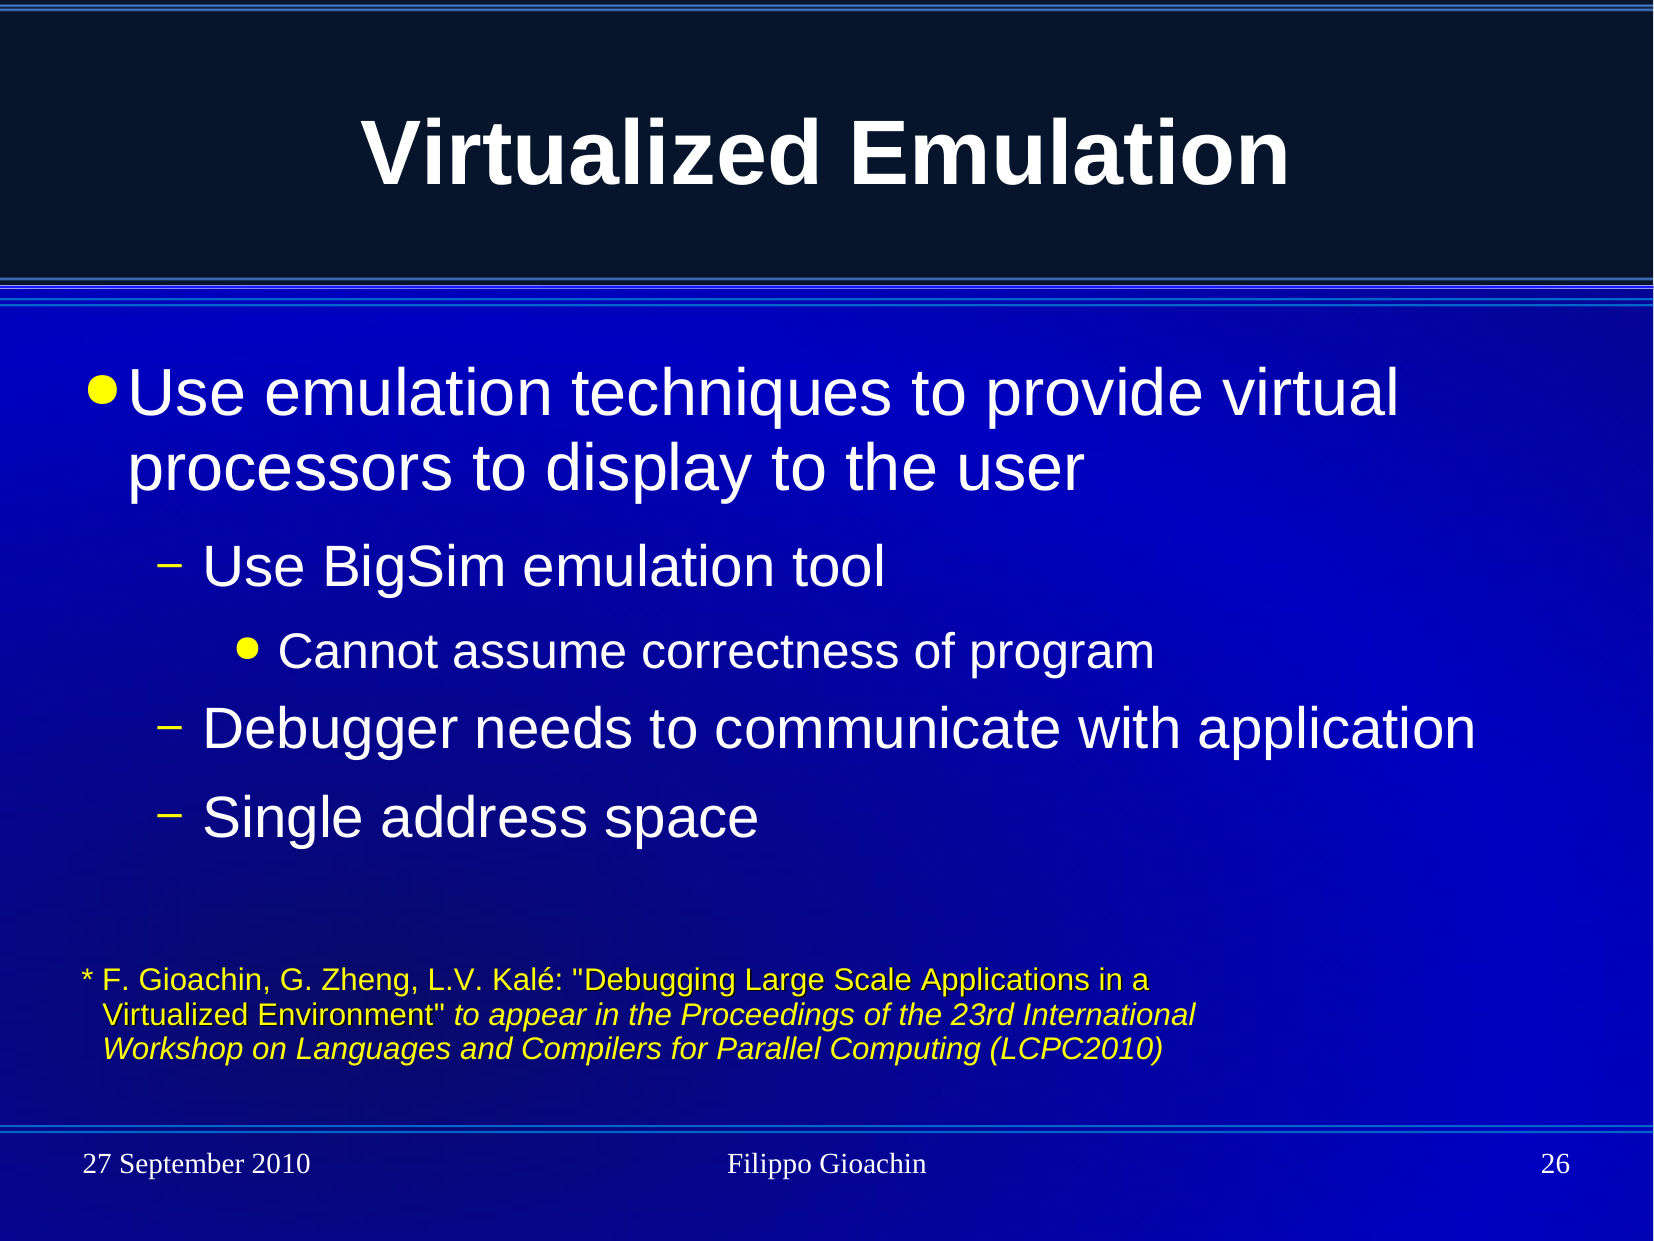

# Virtualized Emulation
Use emulation techniques to provide virtual processors to display to the user
Use BigSim emulation tool
Cannot assume correctness of program
Debugger needs to communicate with application
Single address space
* F. Gioachin, G. Zheng, L.V. Kalé: "Debugging Large Scale Applications in a Virtualized Environment" to appear in the Proceedings of the 23rd International Workshop on Languages and Compilers for Parallel Computing (LCPC2010)
27 September 2010
Filippo Gioachin
26